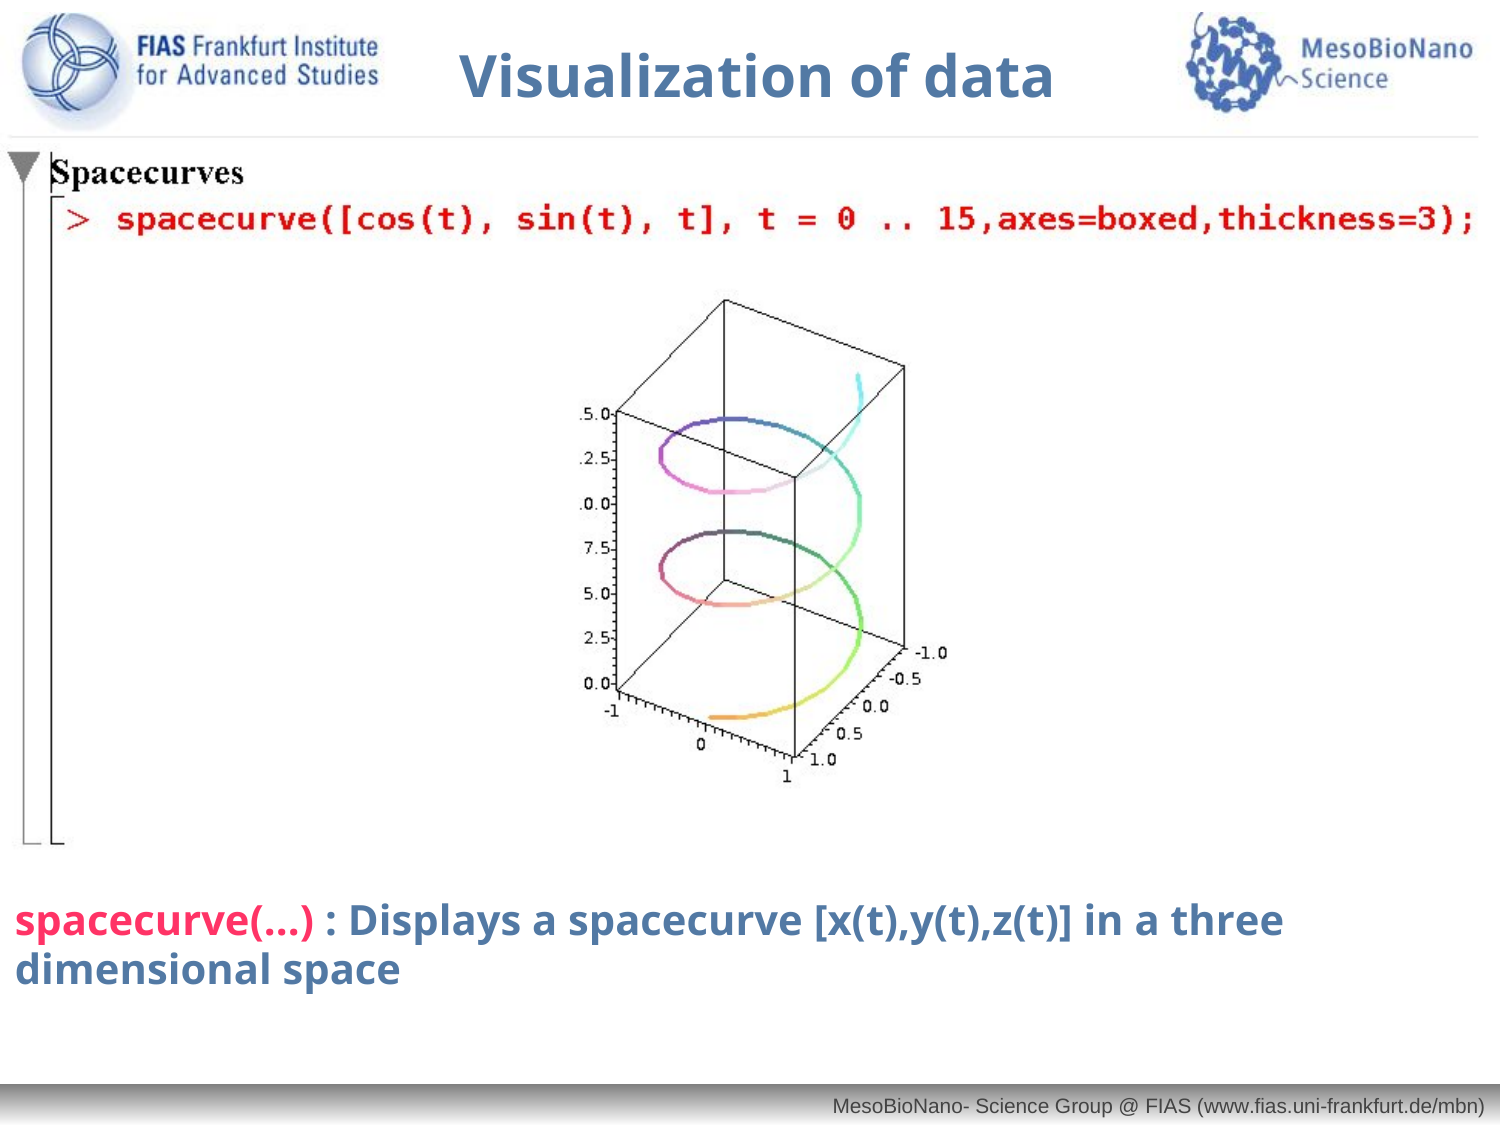

# Visualization of data
spacecurve(...) : Displays a spacecurve [x(t),y(t),z(t)] in a three dimensional space